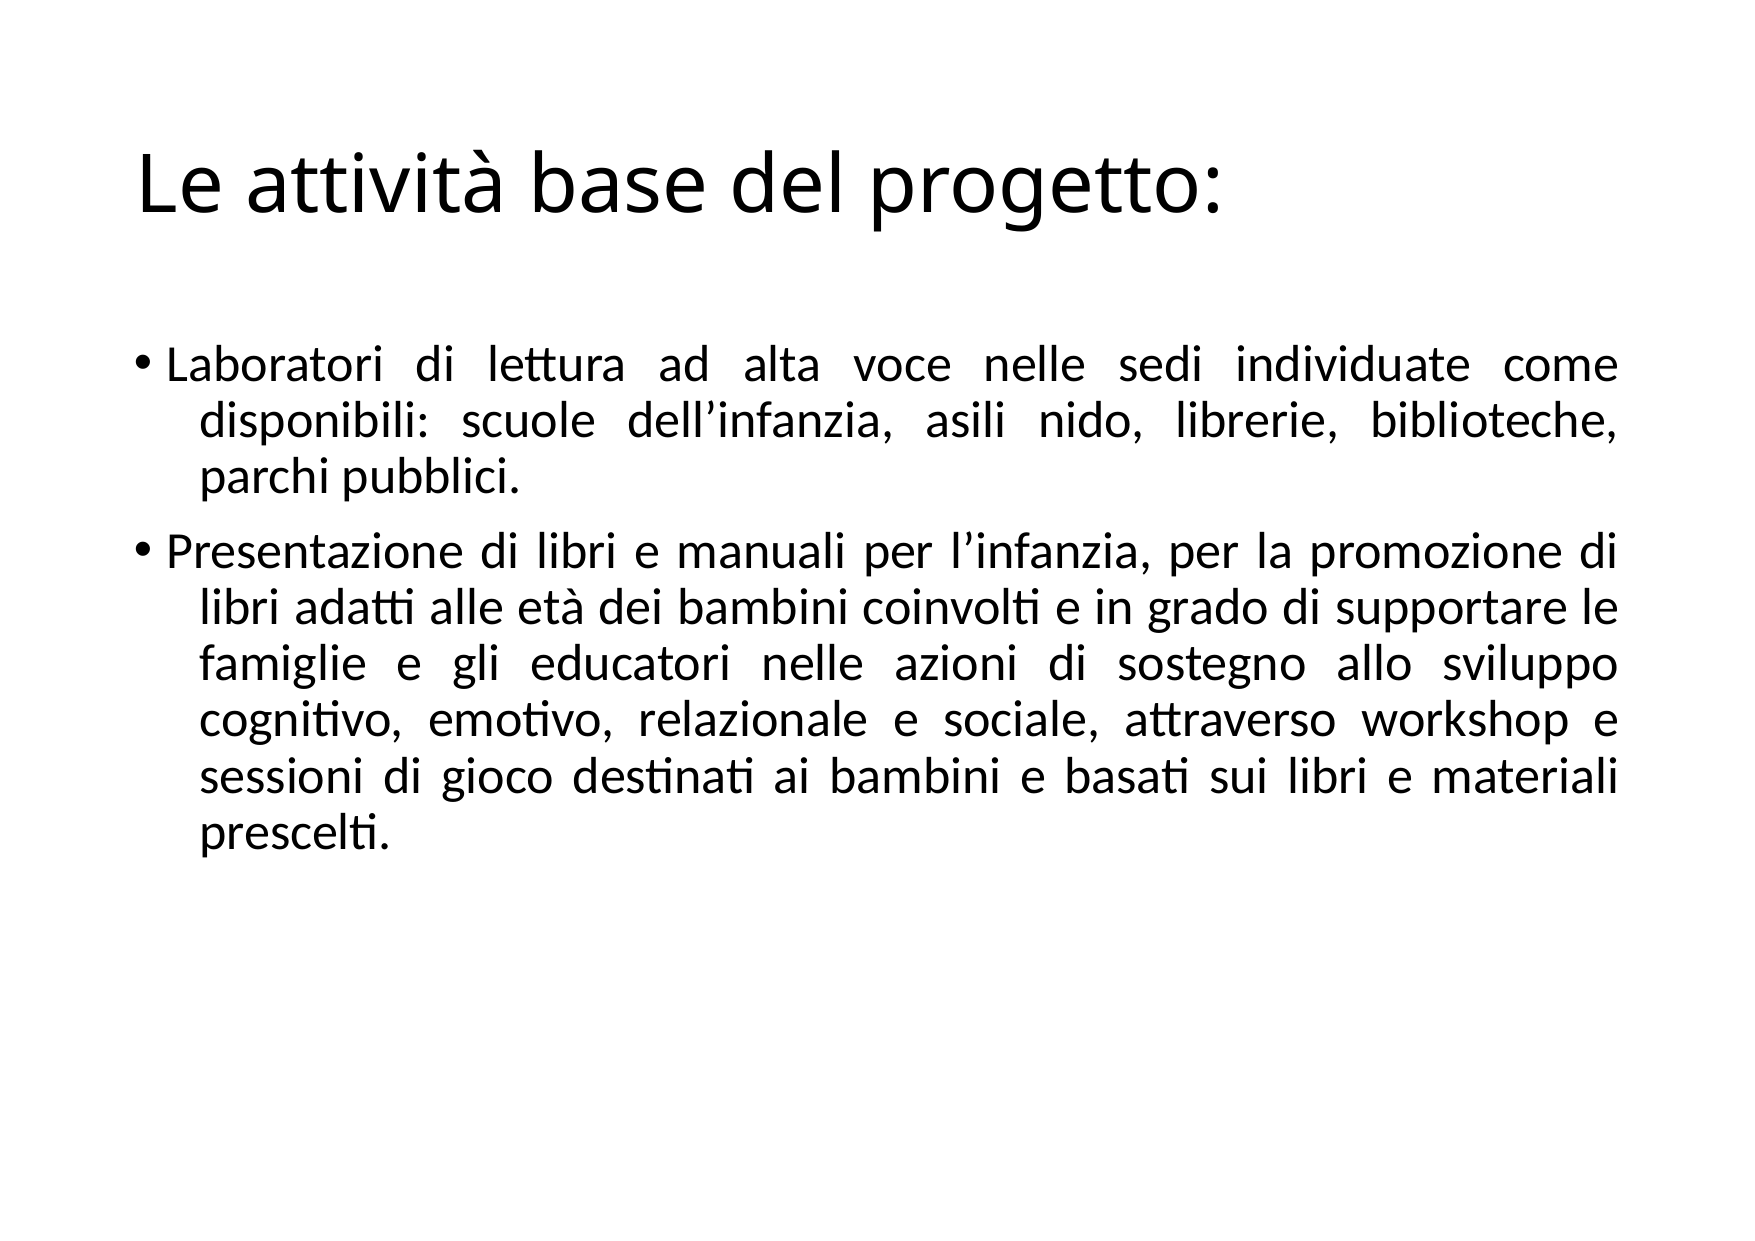

# Le attività base del progetto:
Laboratori di lettura ad alta voce nelle sedi individuate come disponibili: scuole dell’infanzia, asili nido, librerie, biblioteche, parchi pubblici.
Presentazione di libri e manuali per l’infanzia, per la promozione di libri adatti alle età dei bambini coinvolti e in grado di supportare le famiglie e gli educatori nelle azioni di sostegno allo sviluppo cognitivo, emotivo, relazionale e sociale, attraverso workshop e sessioni di gioco destinati ai bambini e basati sui libri e materiali prescelti.